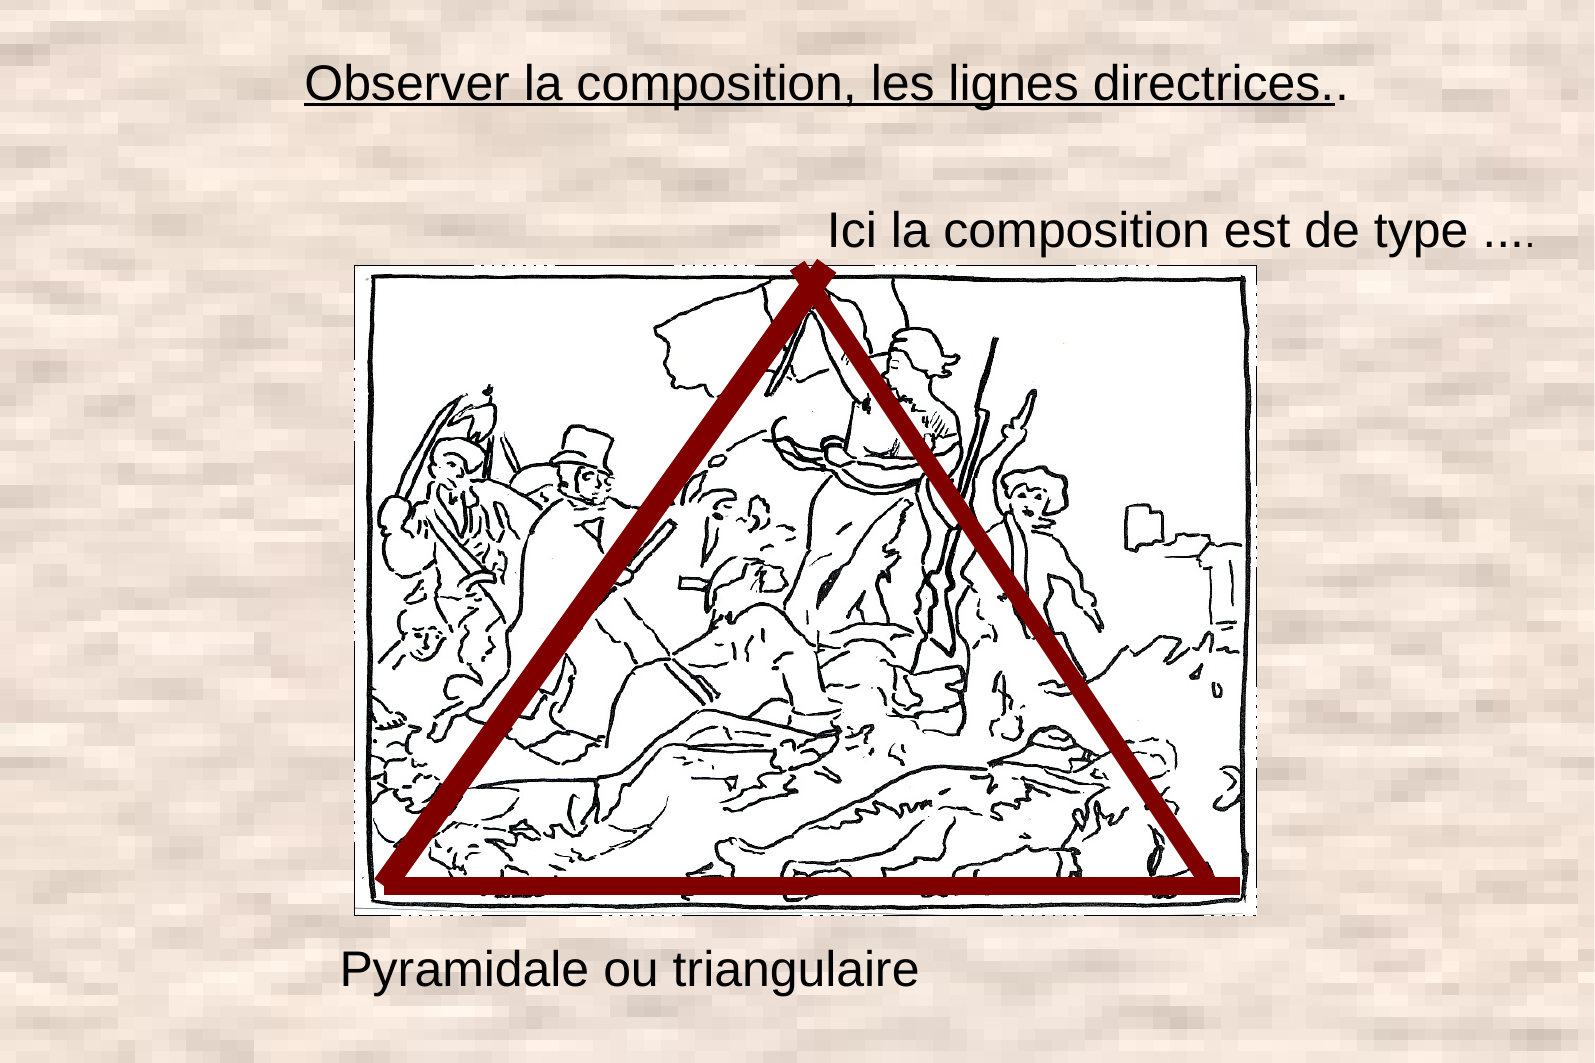

Observer la composition, les lignes directrices..
#
Ici la composition est de type ....
Pyramidale ou triangulaire